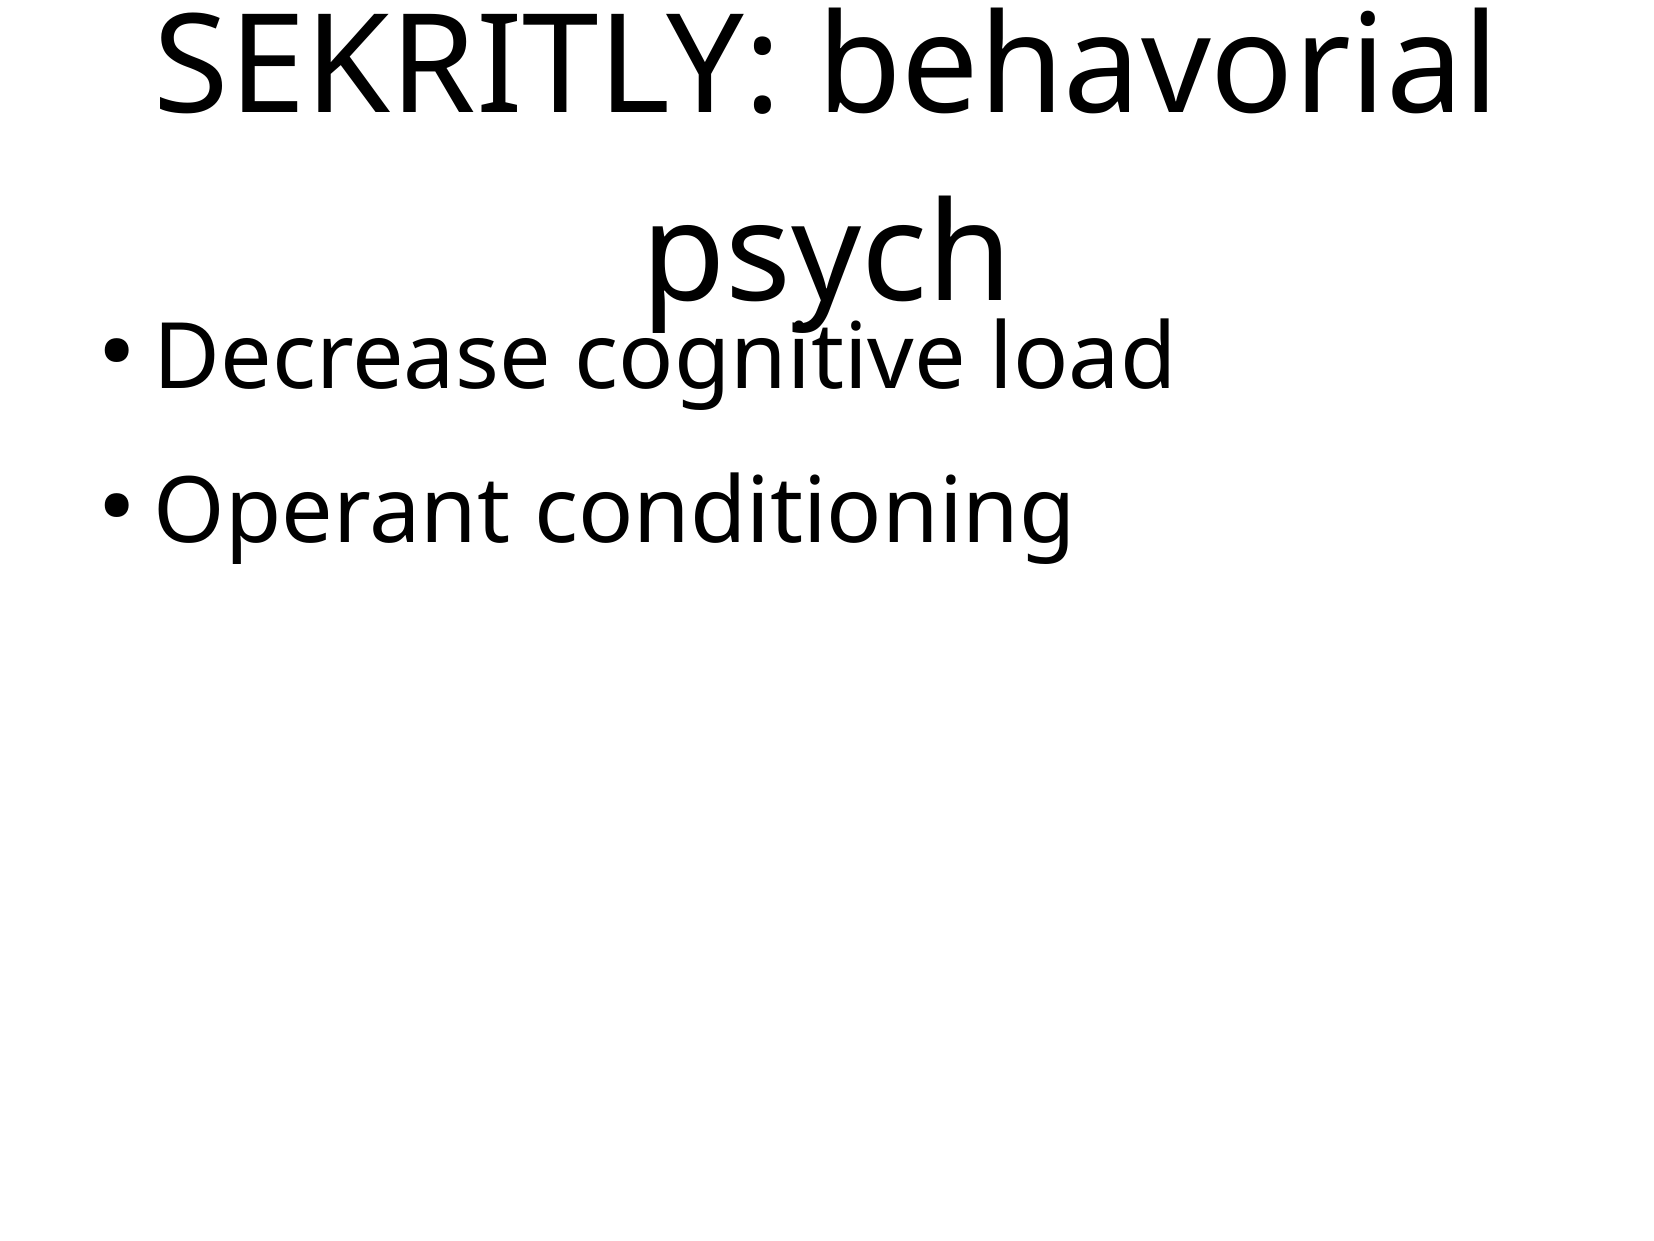

# SEKRITLY: behavorial psych
Decrease cognitive load
Operant conditioning